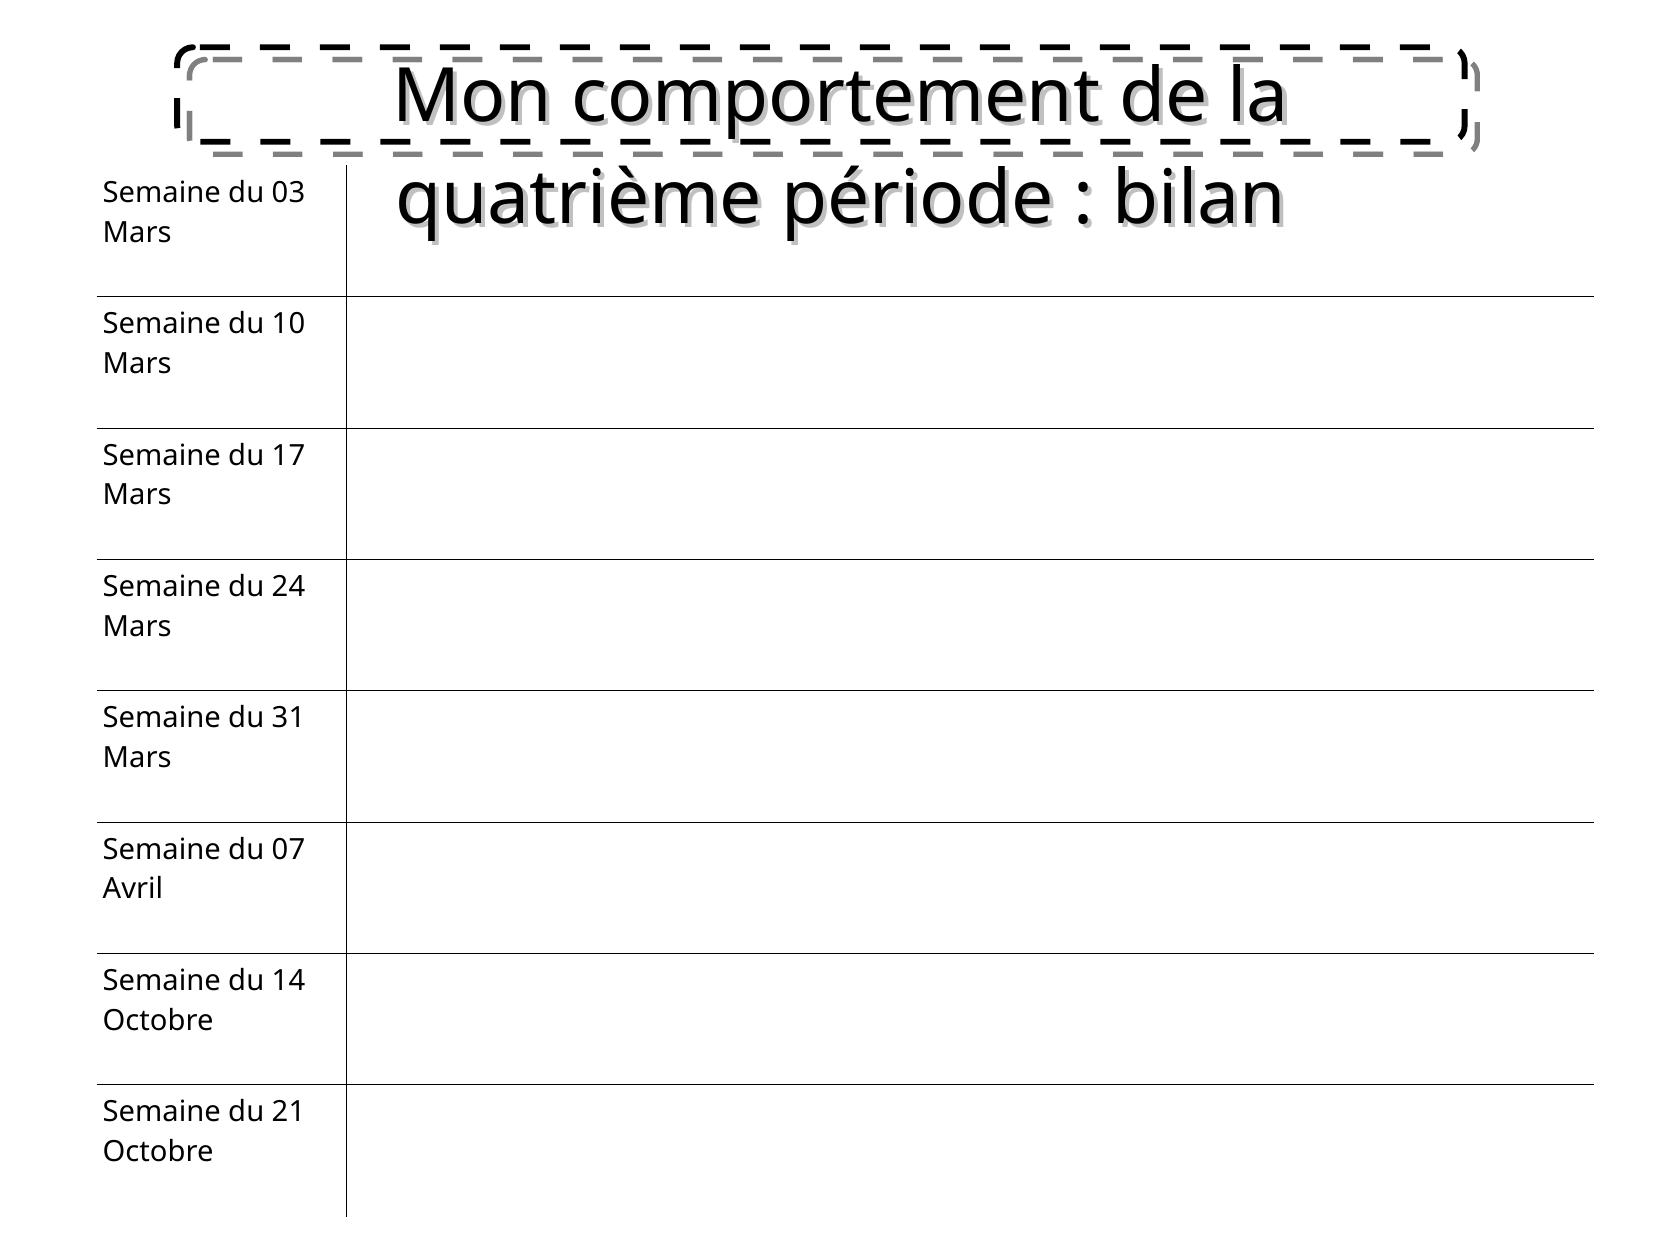

Mon comportement de la quatrième période : bilan
| Semaine du 03 Mars | |
| --- | --- |
| Semaine du 10 Mars | |
| Semaine du 17 Mars | |
| Semaine du 24 Mars | |
| Semaine du 31 Mars | |
| Semaine du 07 Avril | |
| Semaine du 14 Octobre | |
| Semaine du 21 Octobre | |